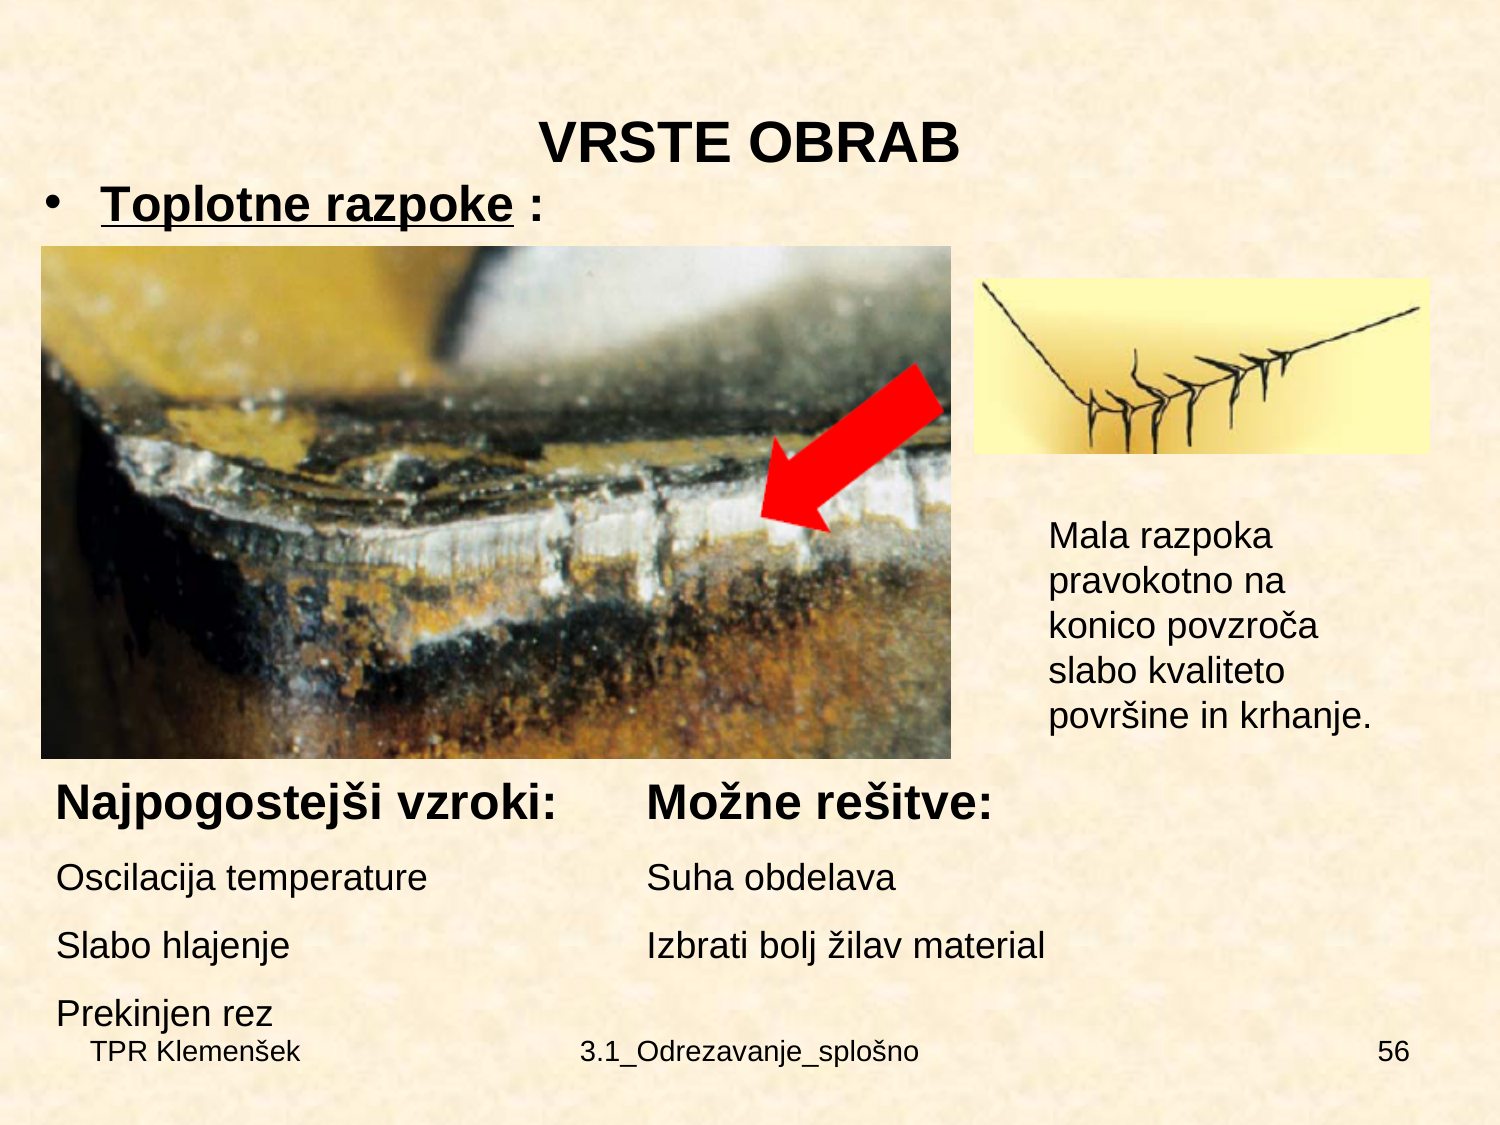

# VRSTE OBRAB
Toplotne razpoke :
Mala razpoka pravokotno na konico povzroča slabo kvaliteto površine in krhanje.
Najpogostejši vzroki:
Oscilacija temperature
Slabo hlajenje
Prekinjen rez
Možne rešitve:
Suha obdelava
Izbrati bolj žilav material
TPR Klemenšek
3.1_Odrezavanje_splošno